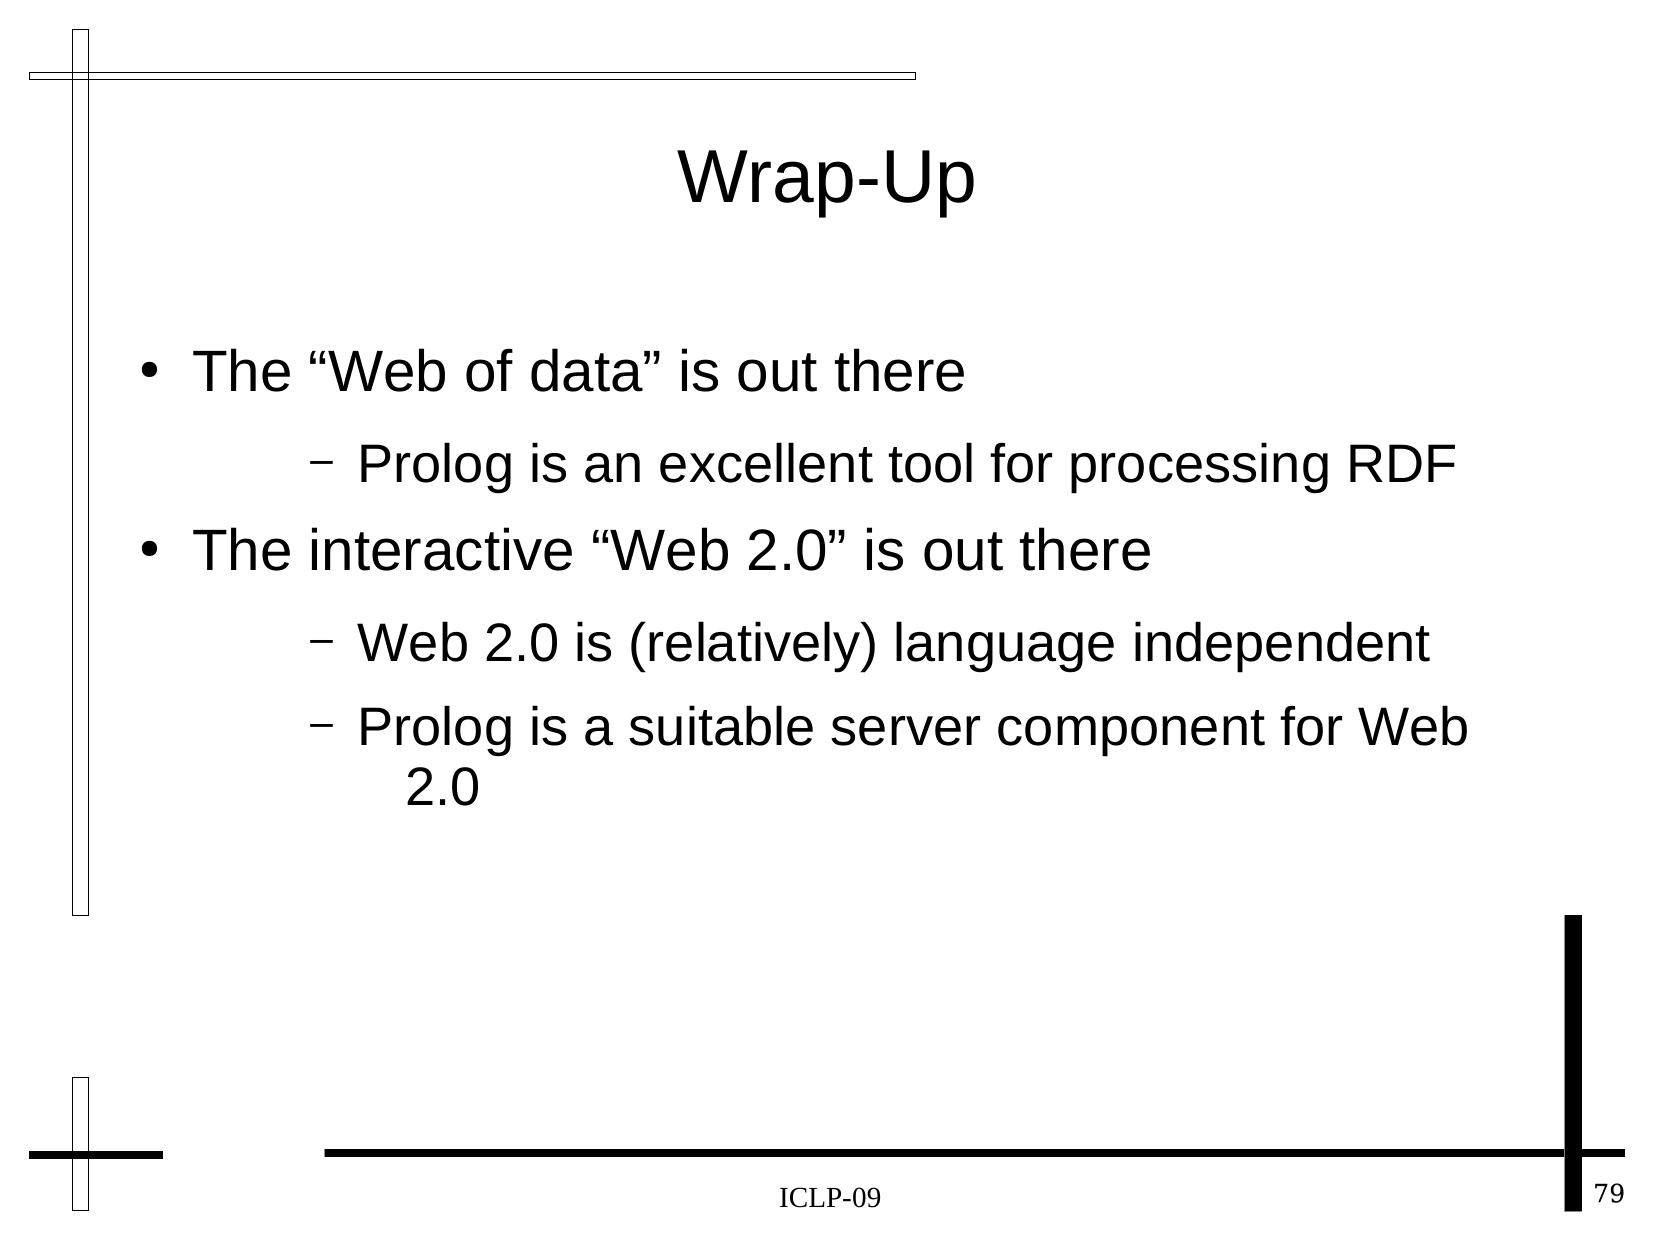

# Wrap-Up
The “Web of data” is out there
Prolog is an excellent tool for processing RDF
The interactive “Web 2.0” is out there
Web 2.0 is (relatively) language independent
Prolog is a suitable server component for Web 2.0